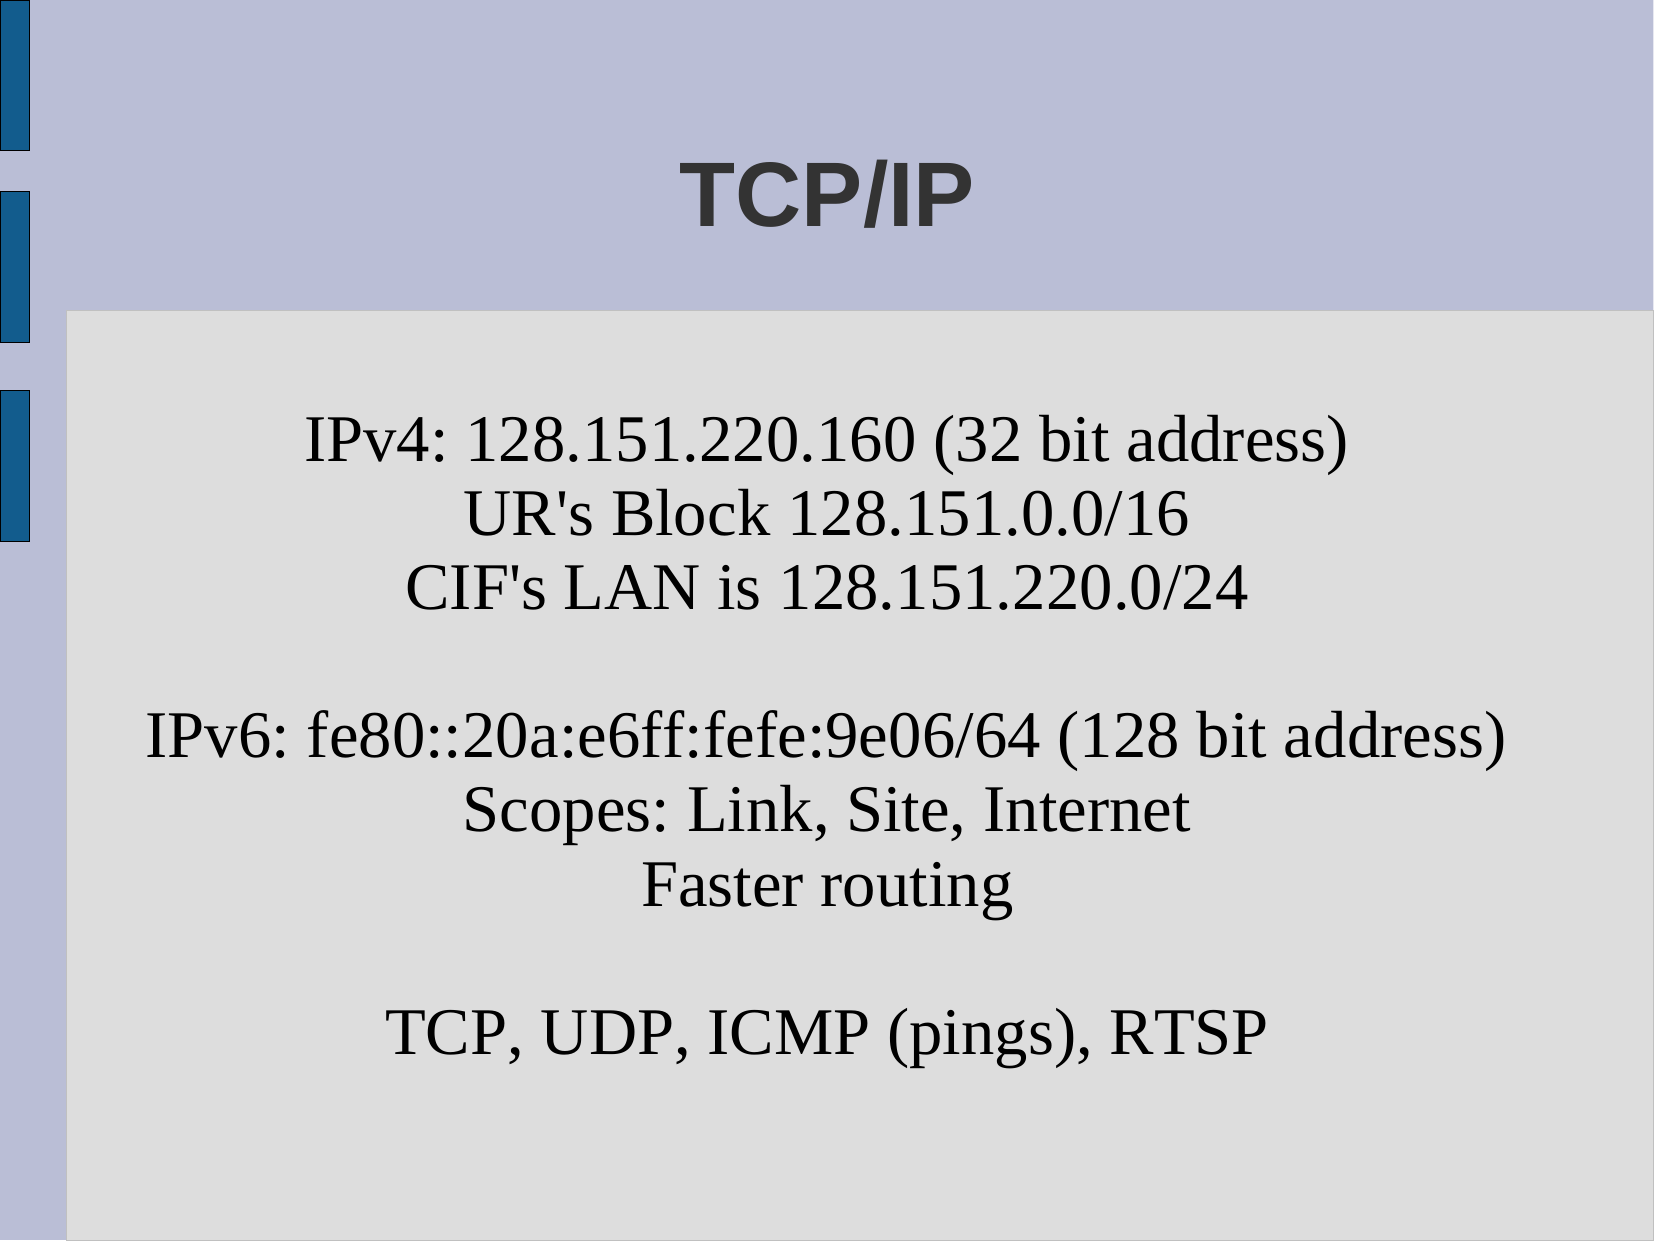

# TCP/IP
IPv4: 128.151.220.160 (32 bit address)
UR's Block 128.151.0.0/16
CIF's LAN is 128.151.220.0/24
IPv6: fe80::20a:e6ff:fefe:9e06/64 (128 bit address)
Scopes: Link, Site, Internet
Faster routing
TCP, UDP, ICMP (pings), RTSP